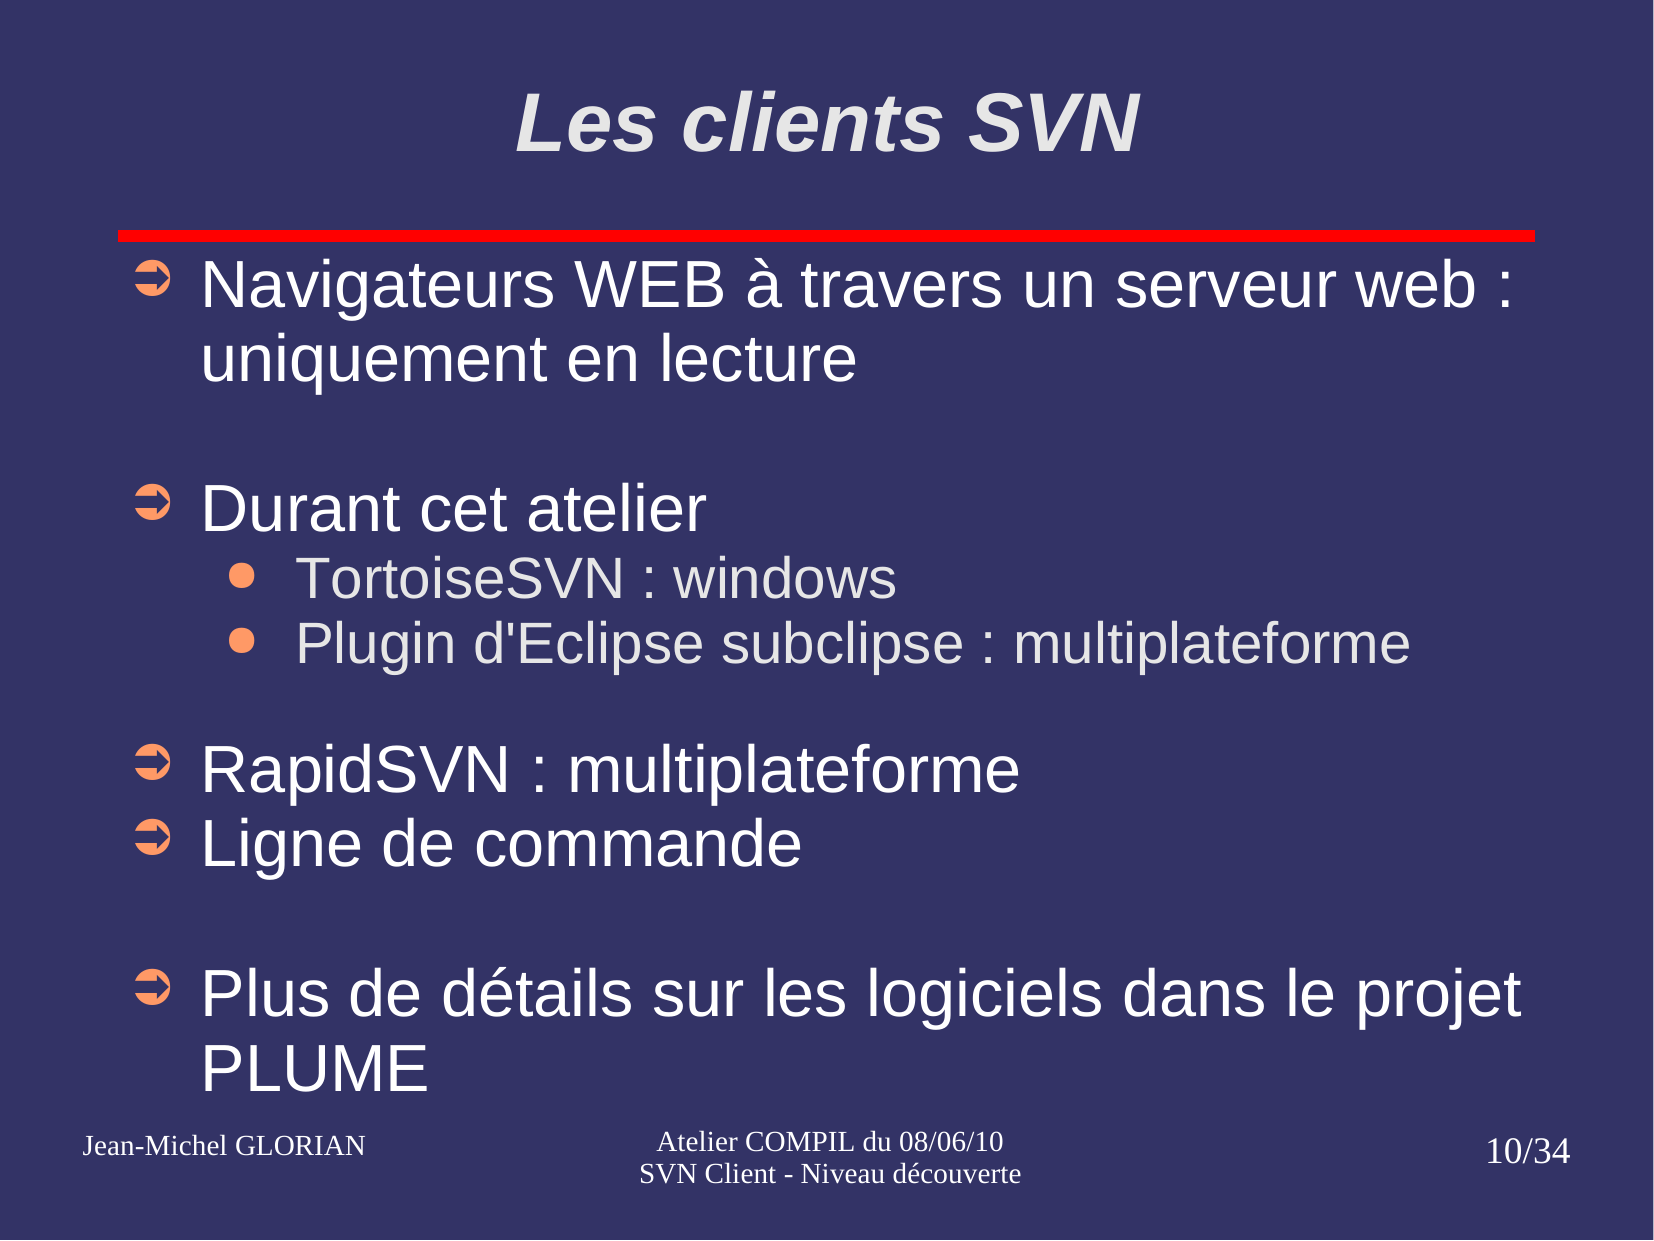

# Les clients SVN
Navigateurs WEB à travers un serveur web : uniquement en lecture
Durant cet atelier
TortoiseSVN : windows
Plugin d'Eclipse subclipse : multiplateforme
RapidSVN : multiplateforme
Ligne de commande
Plus de détails sur les logiciels dans le projet PLUME